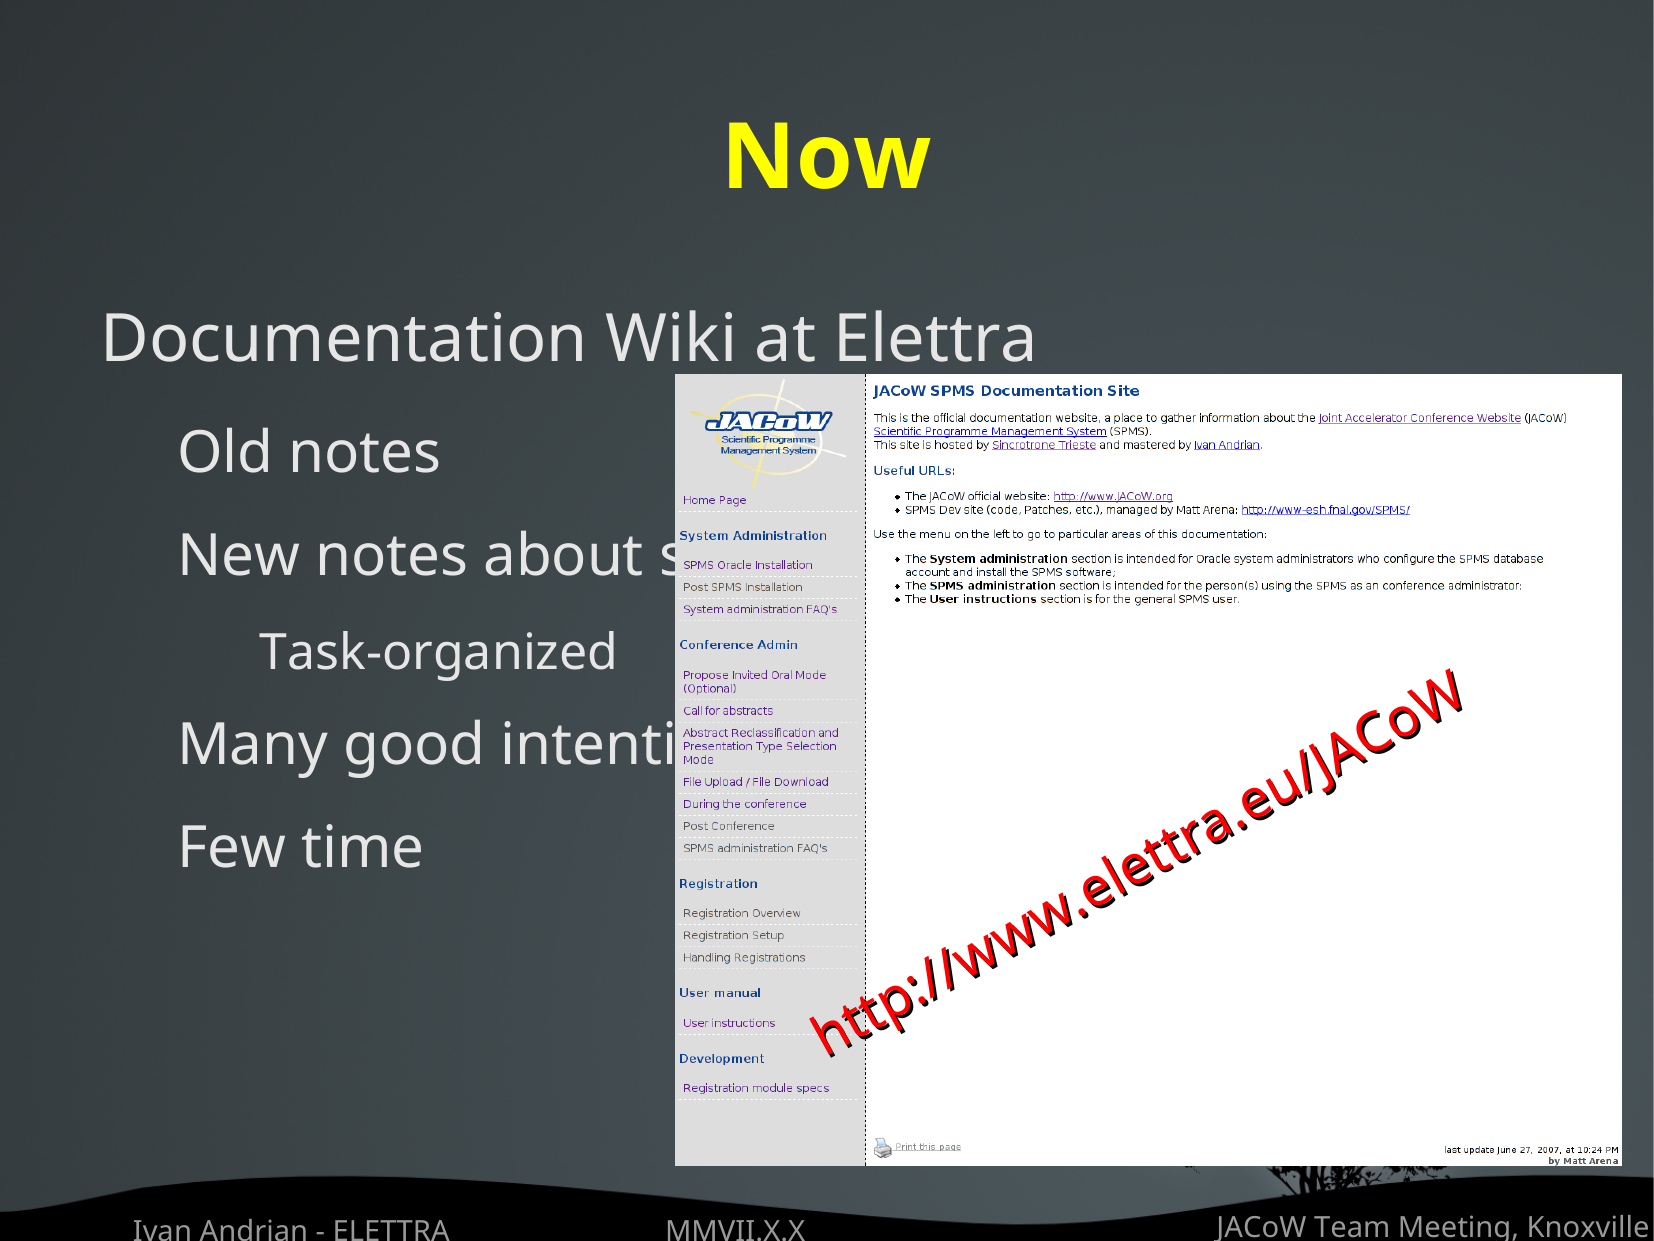

# Now
Documentation Wiki at Elettra
Old notes
New notes about system parameters by Matt
Task-organized
Many good intentions and ideas
Few time
http://www.elettra.eu/JACoW
3
Ivan Andrian - ELETTRA
MMVII.X.X